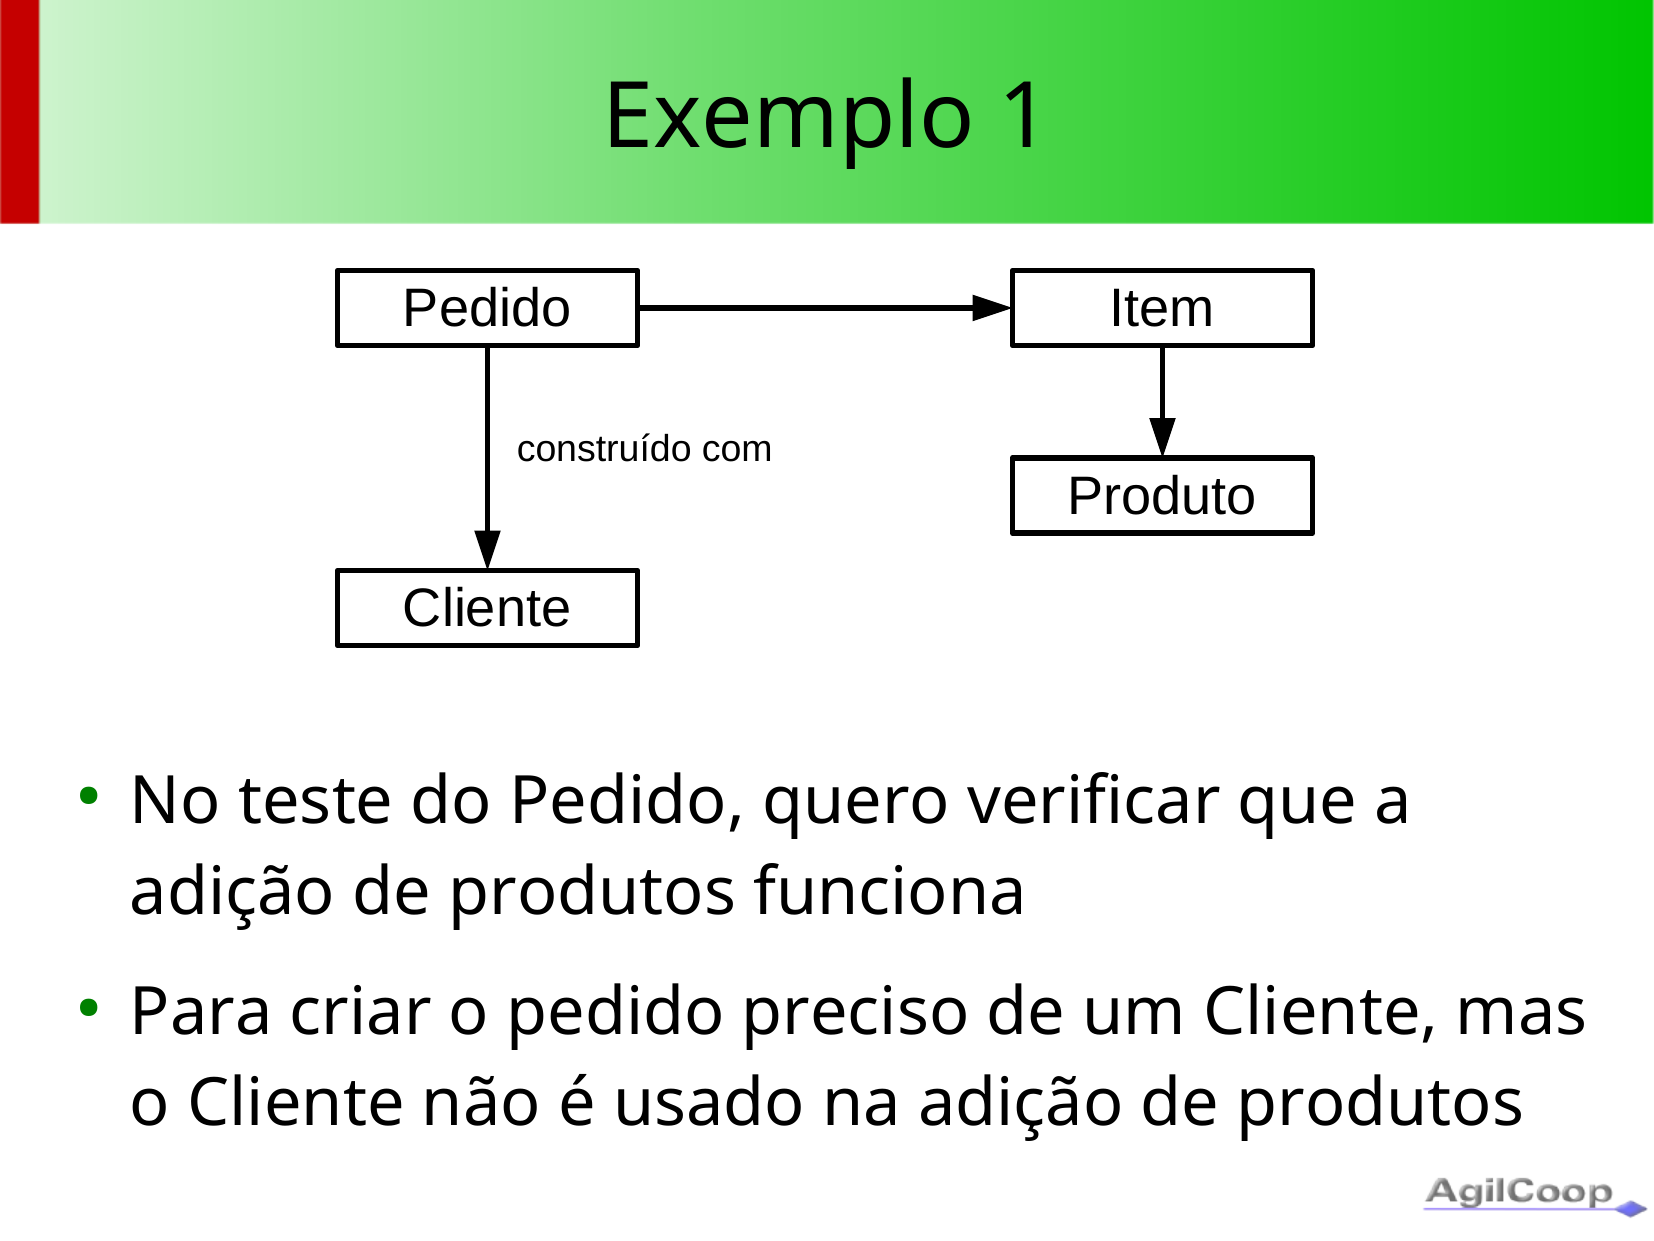

# Exemplo 1
Pedido
Item
construído com
Produto
Cliente
No teste do Pedido, quero verificar que a adição de produtos funciona
Para criar o pedido preciso de um Cliente, mas o Cliente não é usado na adição de produtos